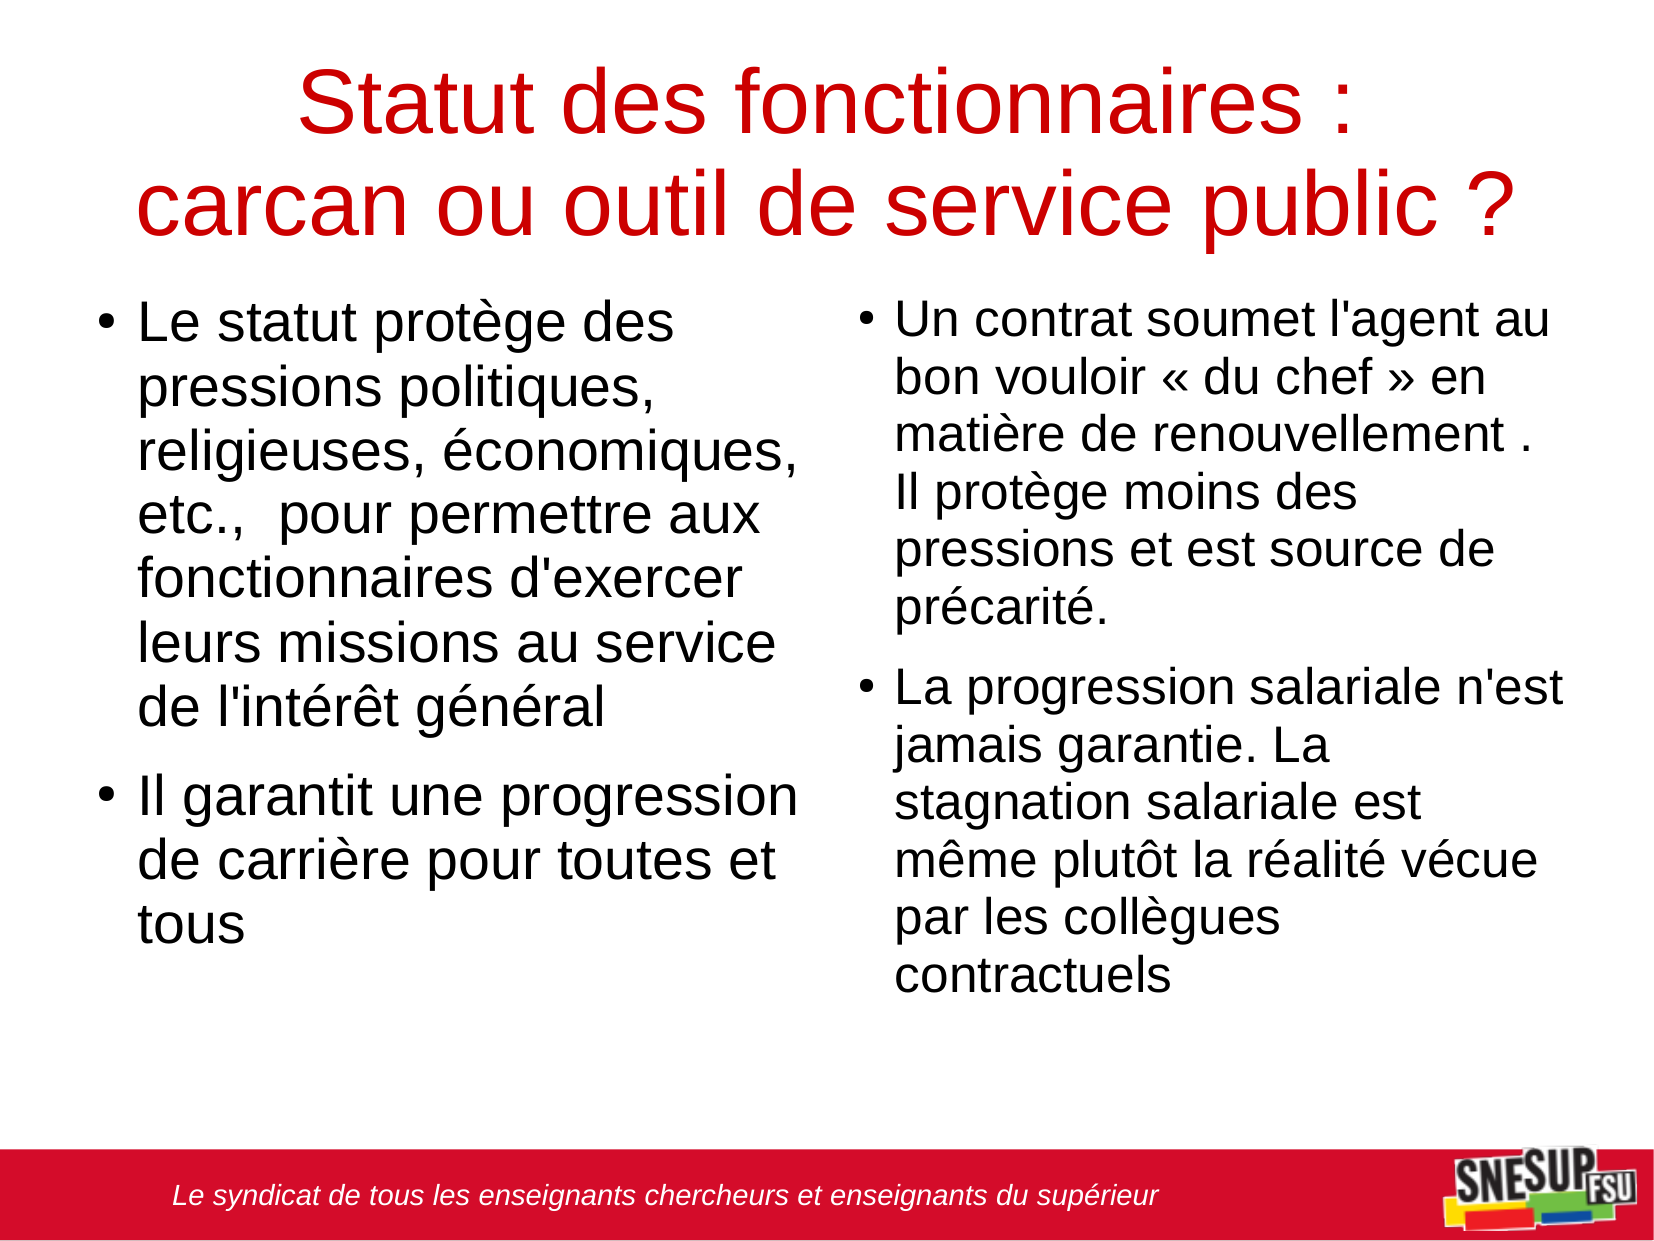

# Statut des fonctionnaires : carcan ou outil de service public ?
Le statut protège des pressions politiques, religieuses, économiques, etc., pour permettre aux fonctionnaires d'exercer leurs missions au service de l'intérêt général
Il garantit une progression de carrière pour toutes et tous
Un contrat soumet l'agent au bon vouloir « du chef » en matière de renouvellement . Il protège moins des pressions et est source de précarité.
La progression salariale n'est jamais garantie. La stagnation salariale est même plutôt la réalité vécue par les collègues contractuels